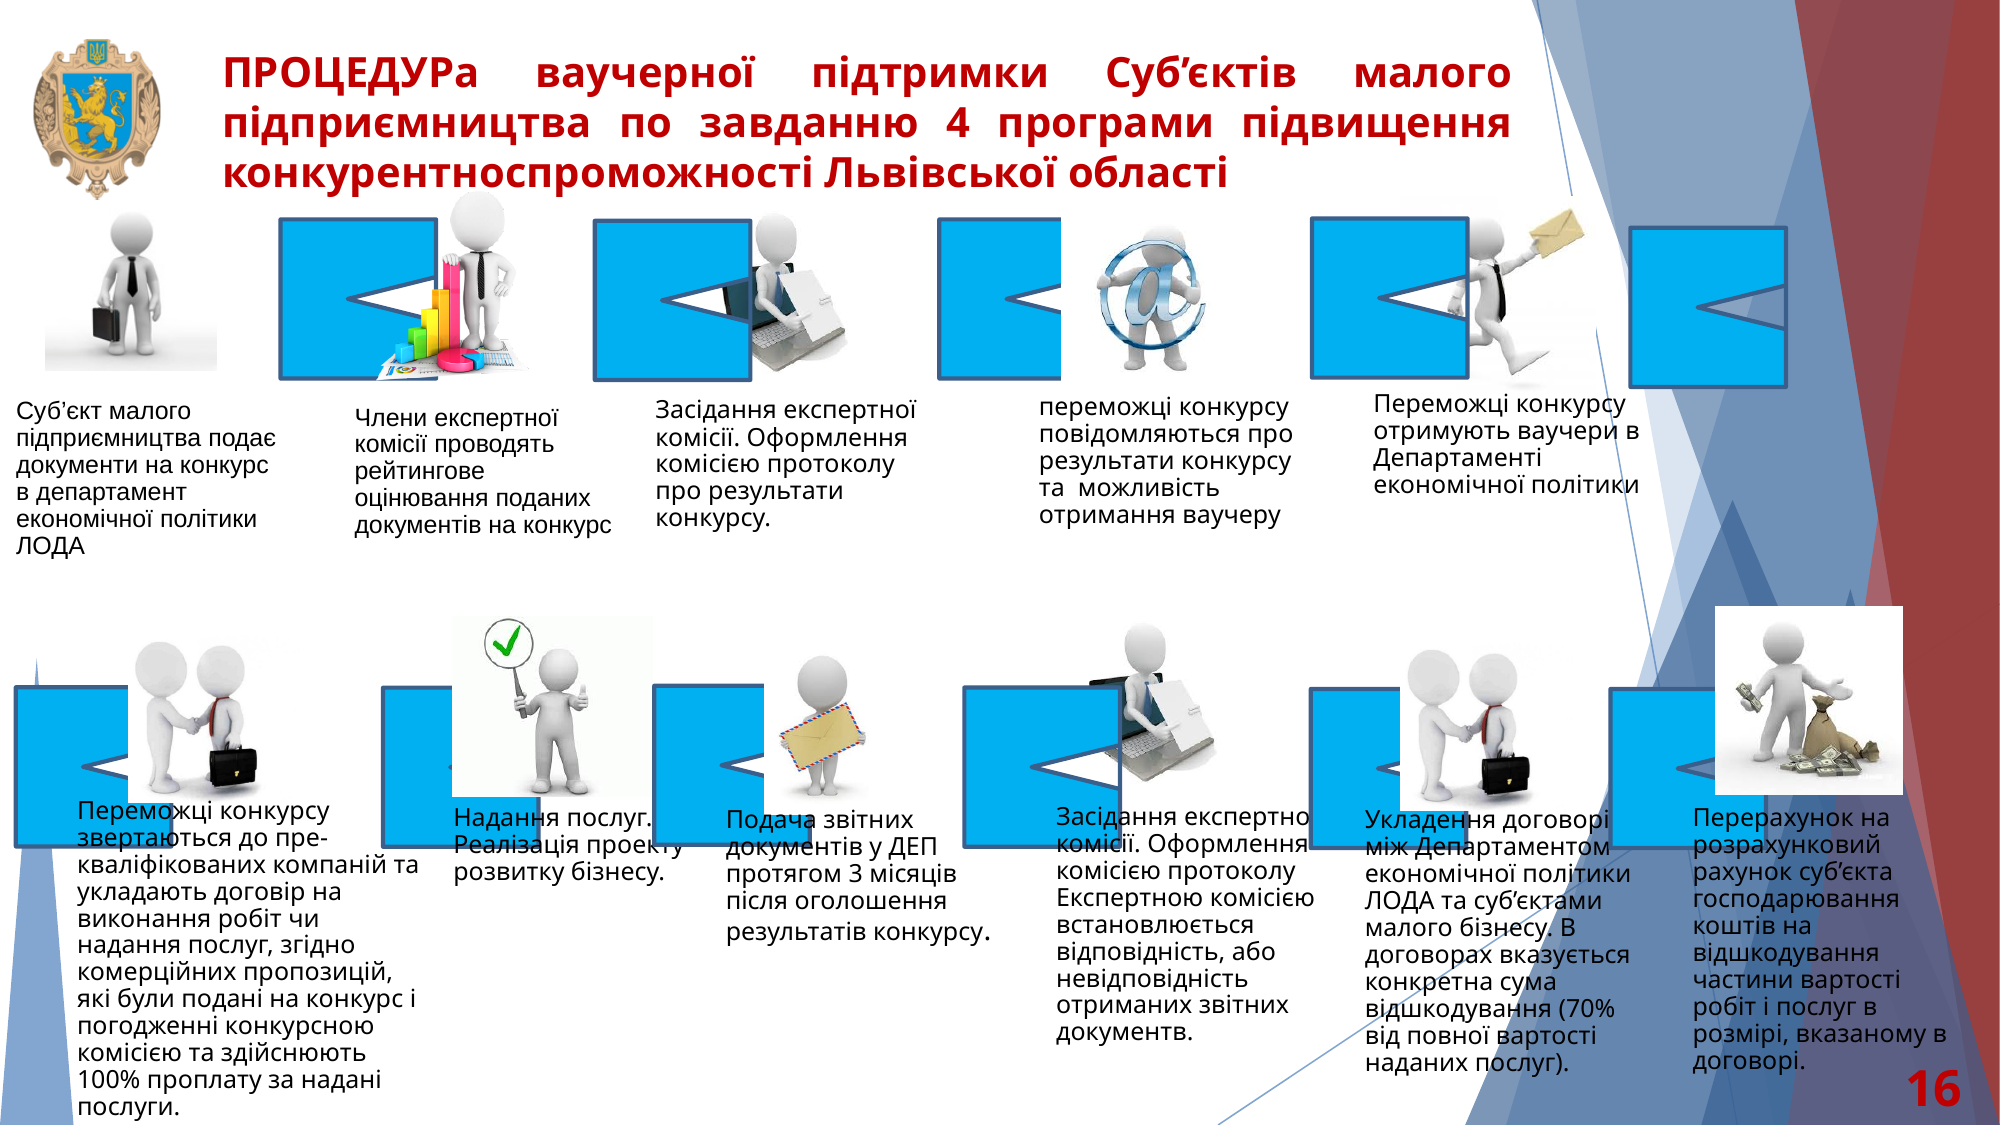

ПРОЦЕДУРа ваучерної підтримки Суб’єктів малого підприємництва по завданню 4 програми підвищення конкурентноспроможності Львівської області
Переможці конкурсу отримують ваучери в Департаменті економічної політики
переможці конкурсу повідомляються про результати конкурсу та можливість отримання ваучеру
Засідання експертної комісії. Оформлення комісією протоколу про результати конкурсу.
Суб’єкт малого підприємництва подає документи на конкурс в департамент економічної політики ЛОДА
Члени експертної комісії проводять рейтингове оцінювання поданих документів на конкурс
Переможці конкурсу звертаються до пре-кваліфікованих компаній та укладають договір на виконання робіт чи надання послуг, згідно комерційних пропозицій, які були подані на конкурс і погодженні конкурсною комісією та здійснюють 100% проплату за надані послуги.
Засідання експертної комісії. Оформлення комісією протоколу Експертною комісією встановлюється відповідність, або невідповідність отриманих звітних документв.
Надання послуг. Реалізація проекту розвитку бізнесу.
Перерахунок на розрахунковий рахунок суб’єкта господарювання коштів на відшкодування частини вартості робіт і послуг в розмірі, вказаному в договорі.
Подача звітних документів у ДЕП протягом 3 місяців після оголошення результатів конкурсу.
Укладення договорів між Департаментом економічної політики ЛОДА та суб’єктами малого бізнесу. В договорах вказується конкретна сума відшкодування (70% від повної вартості наданих послуг).
16